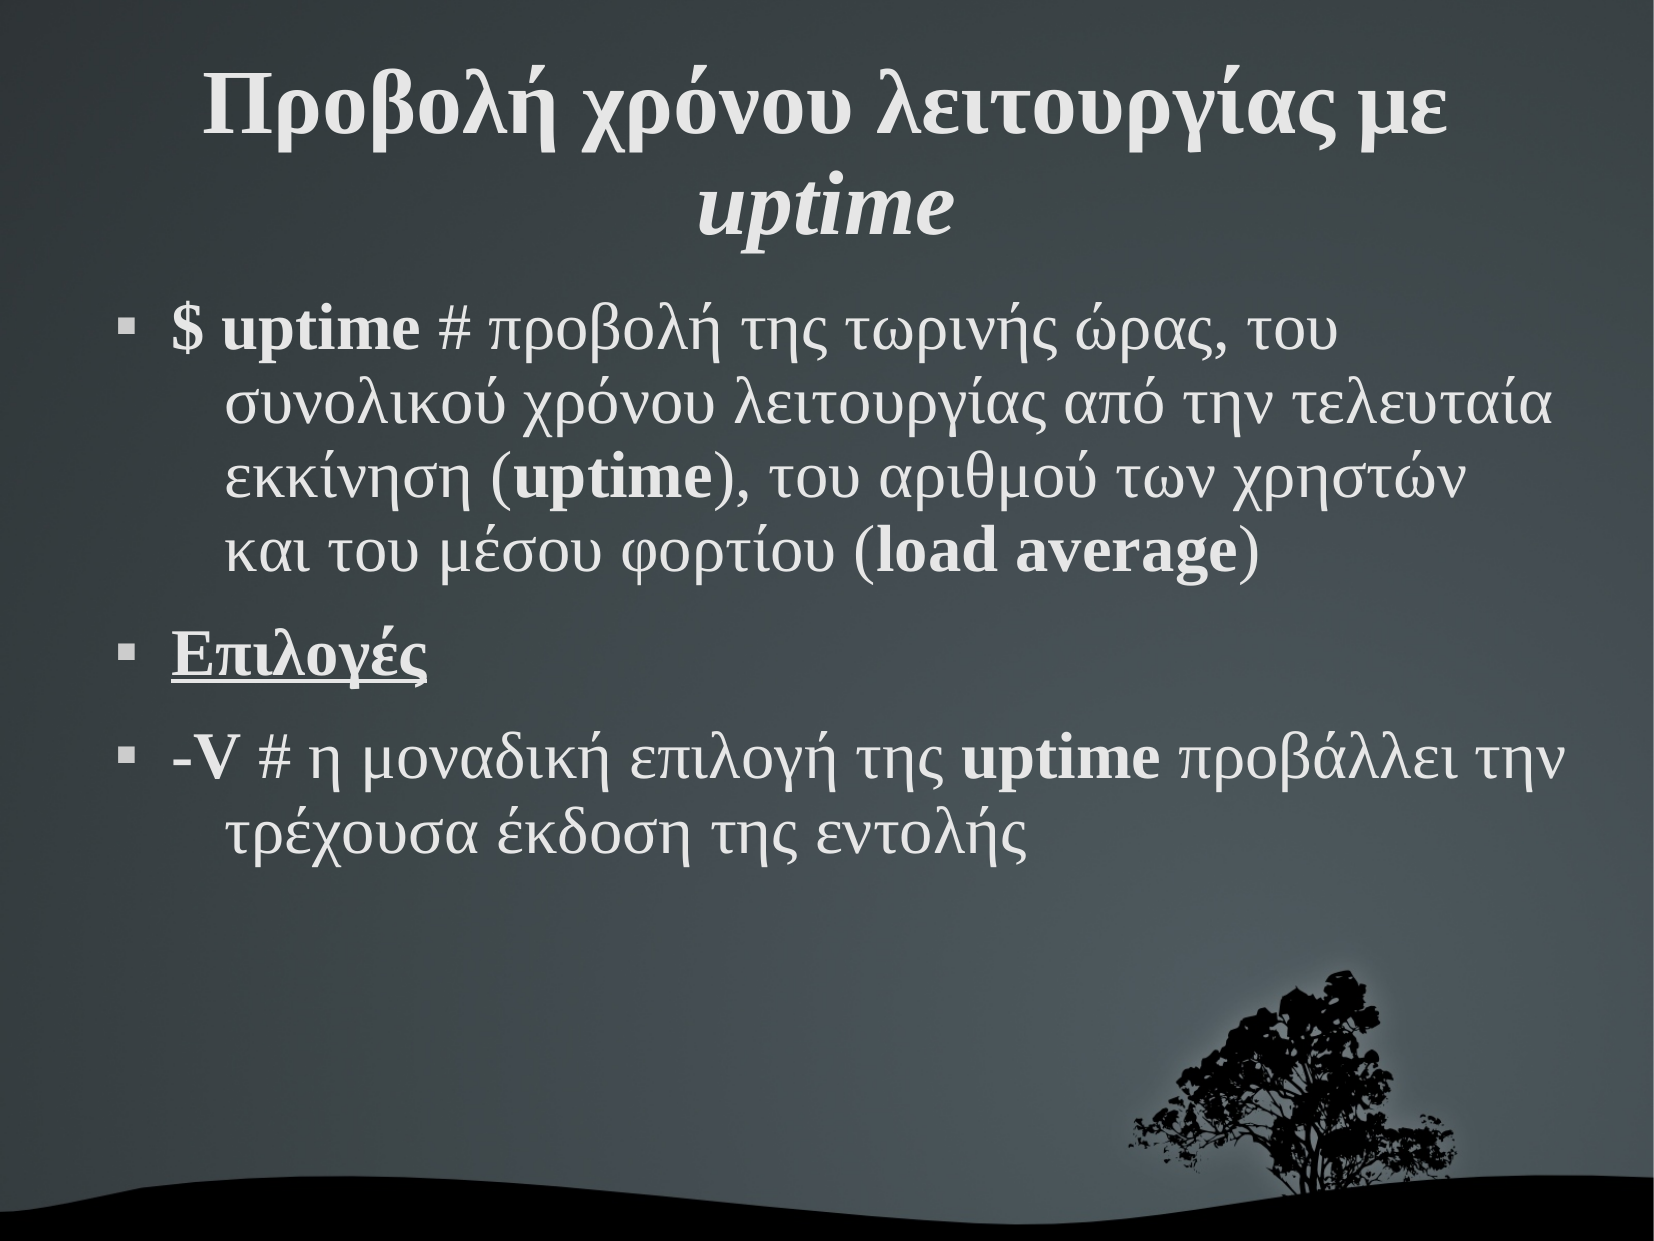

# Προβολή χρόνου λειτουργίας με uptime
$ uptime # προβολή της τωρινής ώρας, του συνολικού χρόνου λειτουργίας από την τελευταία εκκίνηση (uptime), του αριθμού των χρηστών και του μέσου φορτίου (load average)
Επιλογές
-V # η μοναδική επιλογή της uptime προβάλλει την τρέχουσα έκδοση της εντολής